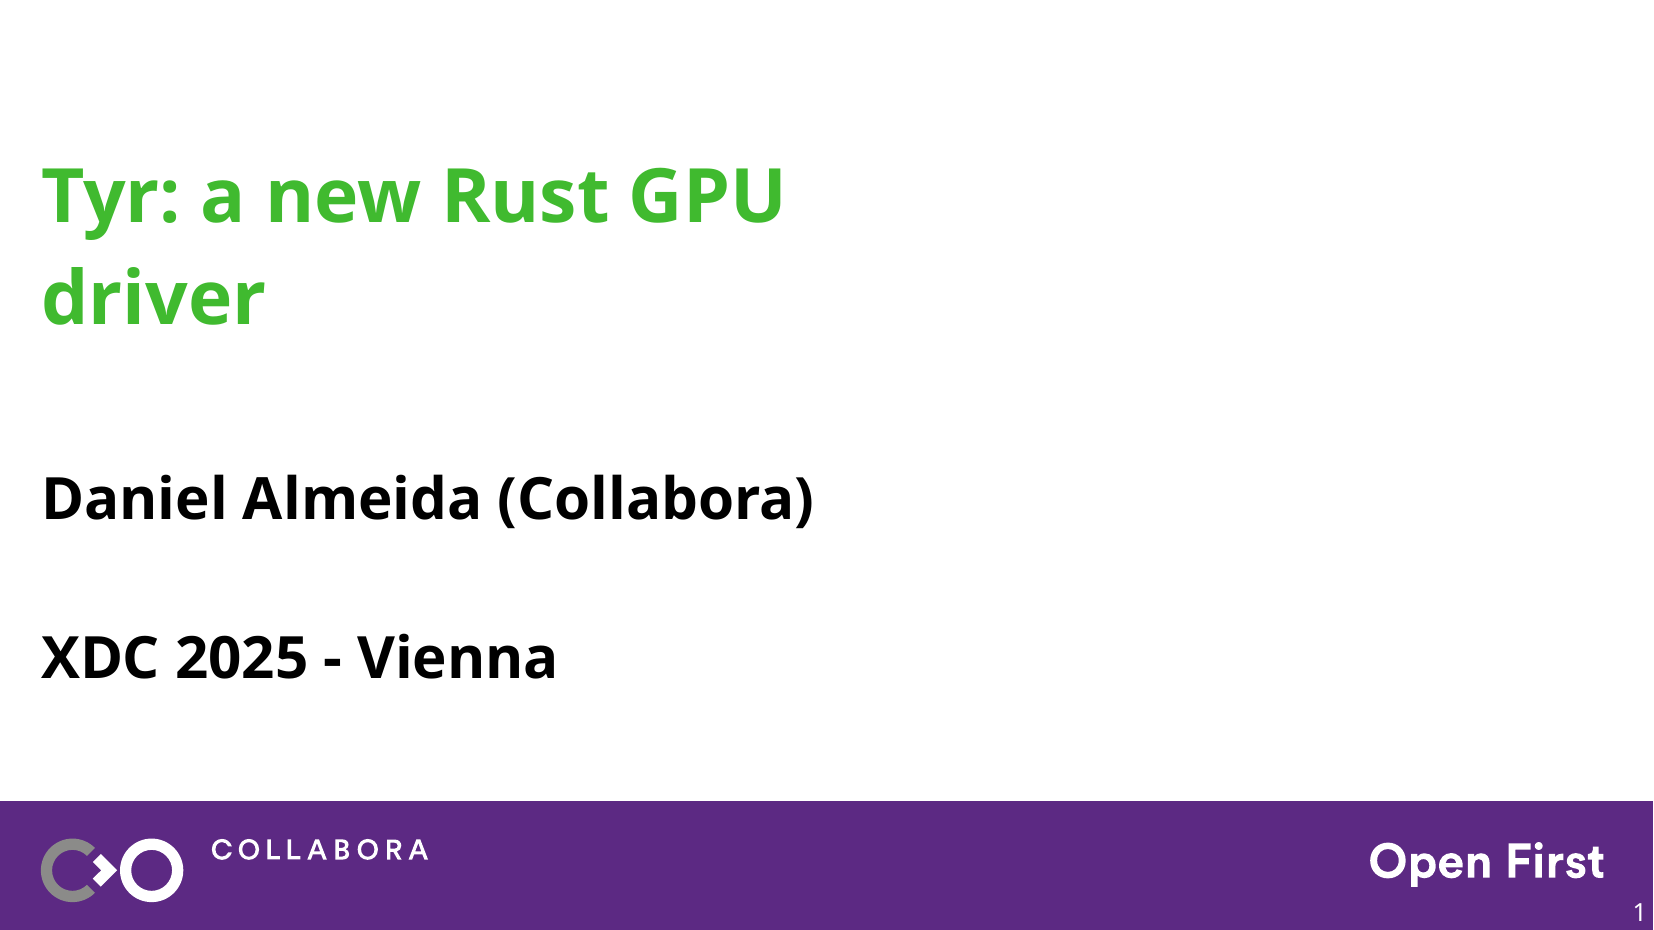

# Tyr: a new Rust GPU driver
Daniel Almeida (Collabora)
XDC 2025 - Vienna